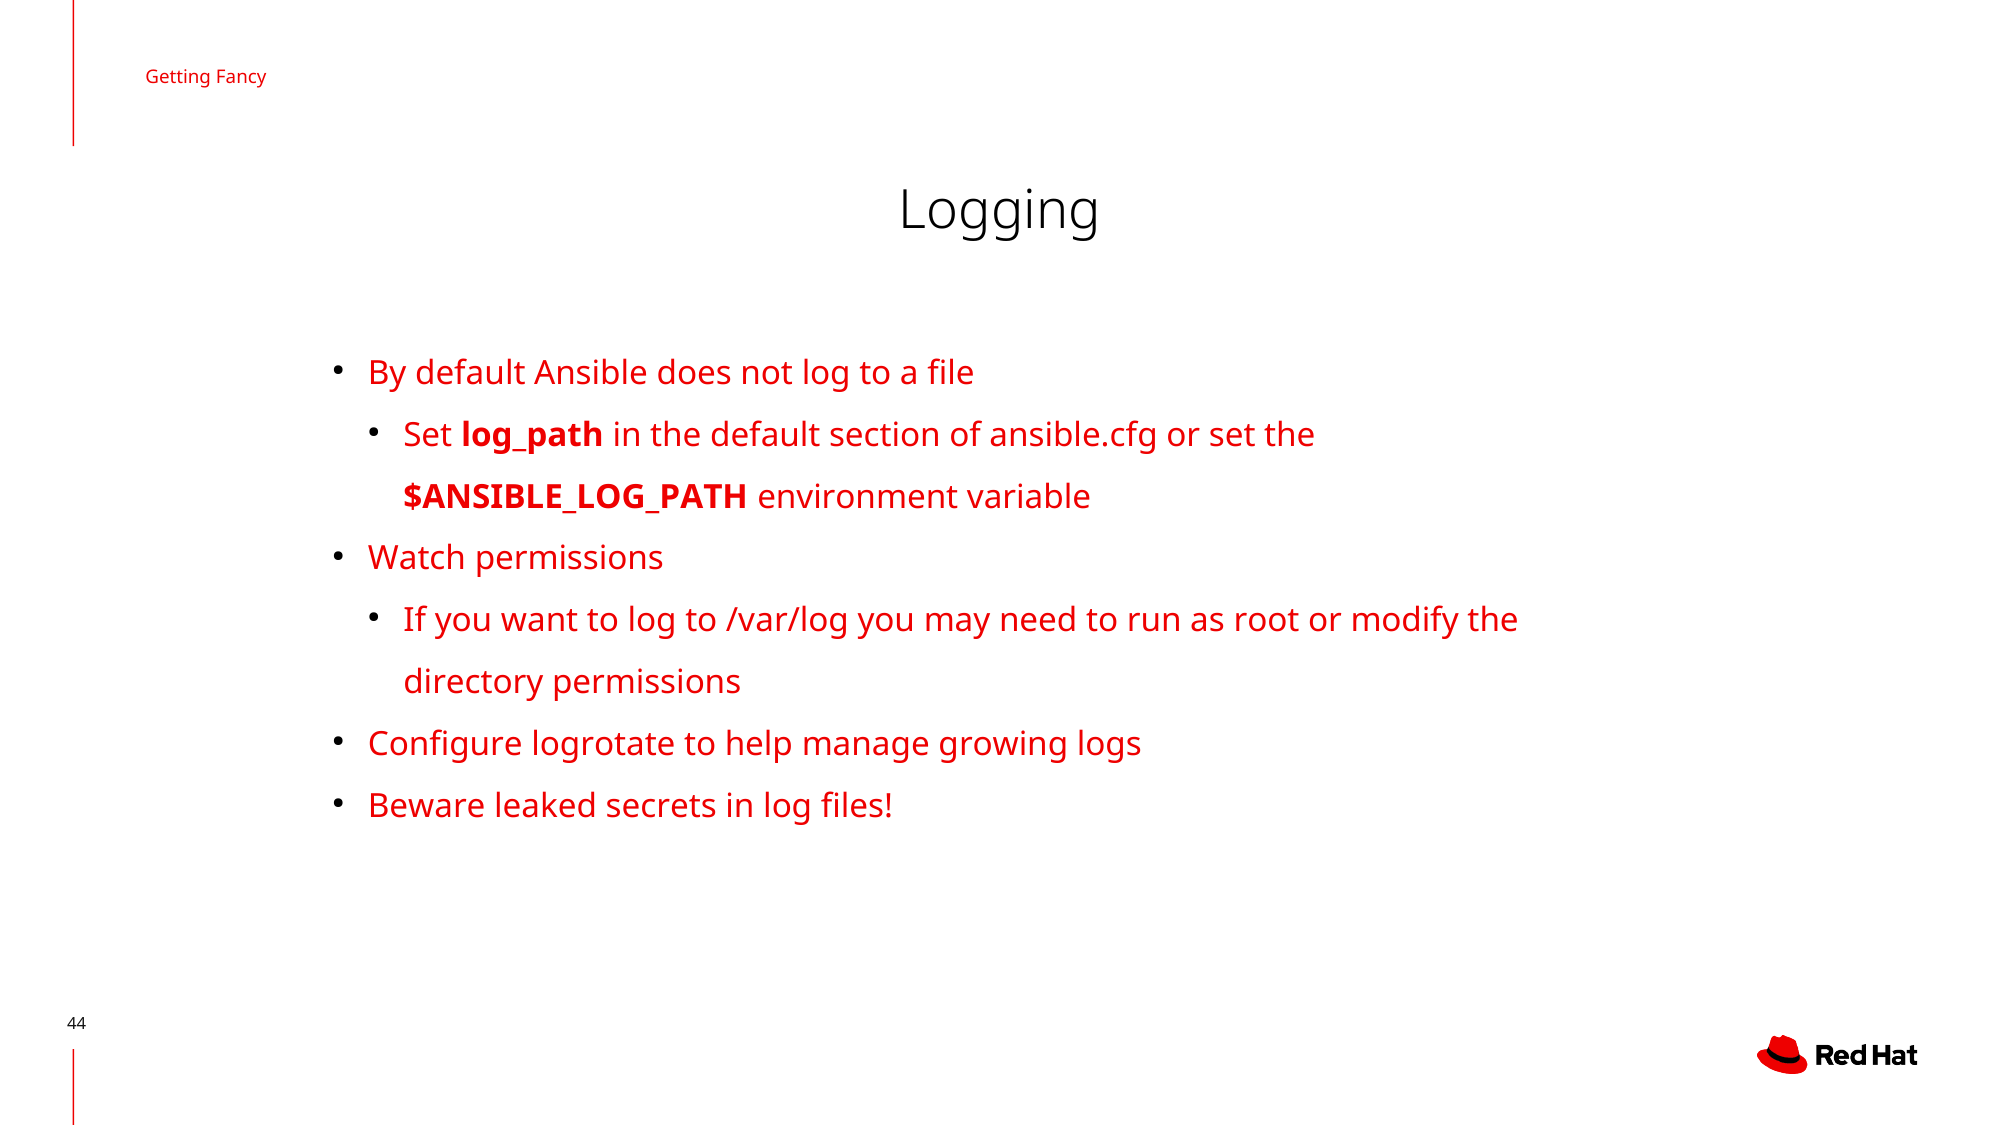

Getting Fancy
# Logging
By default Ansible does not log to a file
Set log_path in the default section of ansible.cfg or set the $ANSIBLE_LOG_PATH environment variable
Watch permissions
If you want to log to /var/log you may need to run as root or modify the directory permissions
Configure logrotate to help manage growing logs
Beware leaked secrets in log files!
44